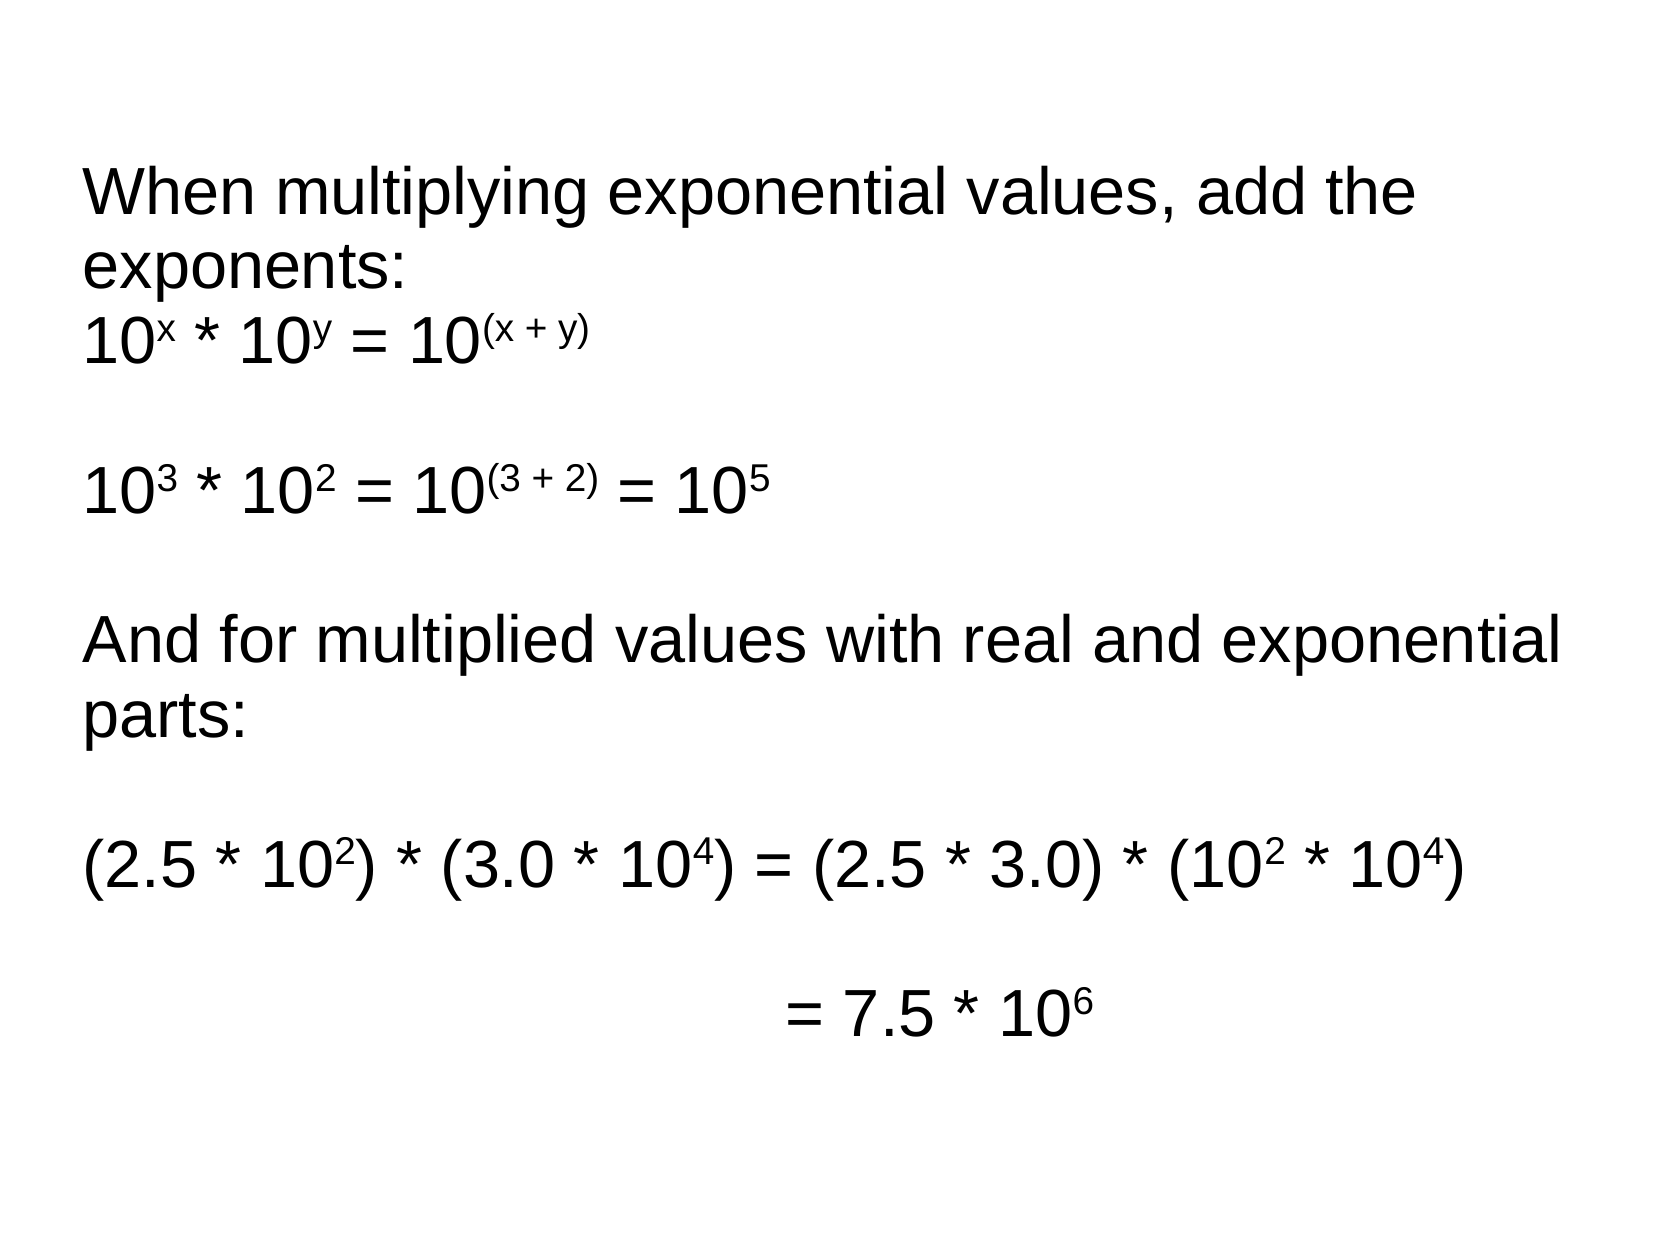

# When multiplying exponential values, add the exponents:
10x * 10y = 10(x + y)
103 * 102 = 10(3 + 2) = 105
And for multiplied values with real and exponential parts:
(2.5 * 102) * (3.0 * 104) = (2.5 * 3.0) * (102 * 104)
 = 7.5 * 106